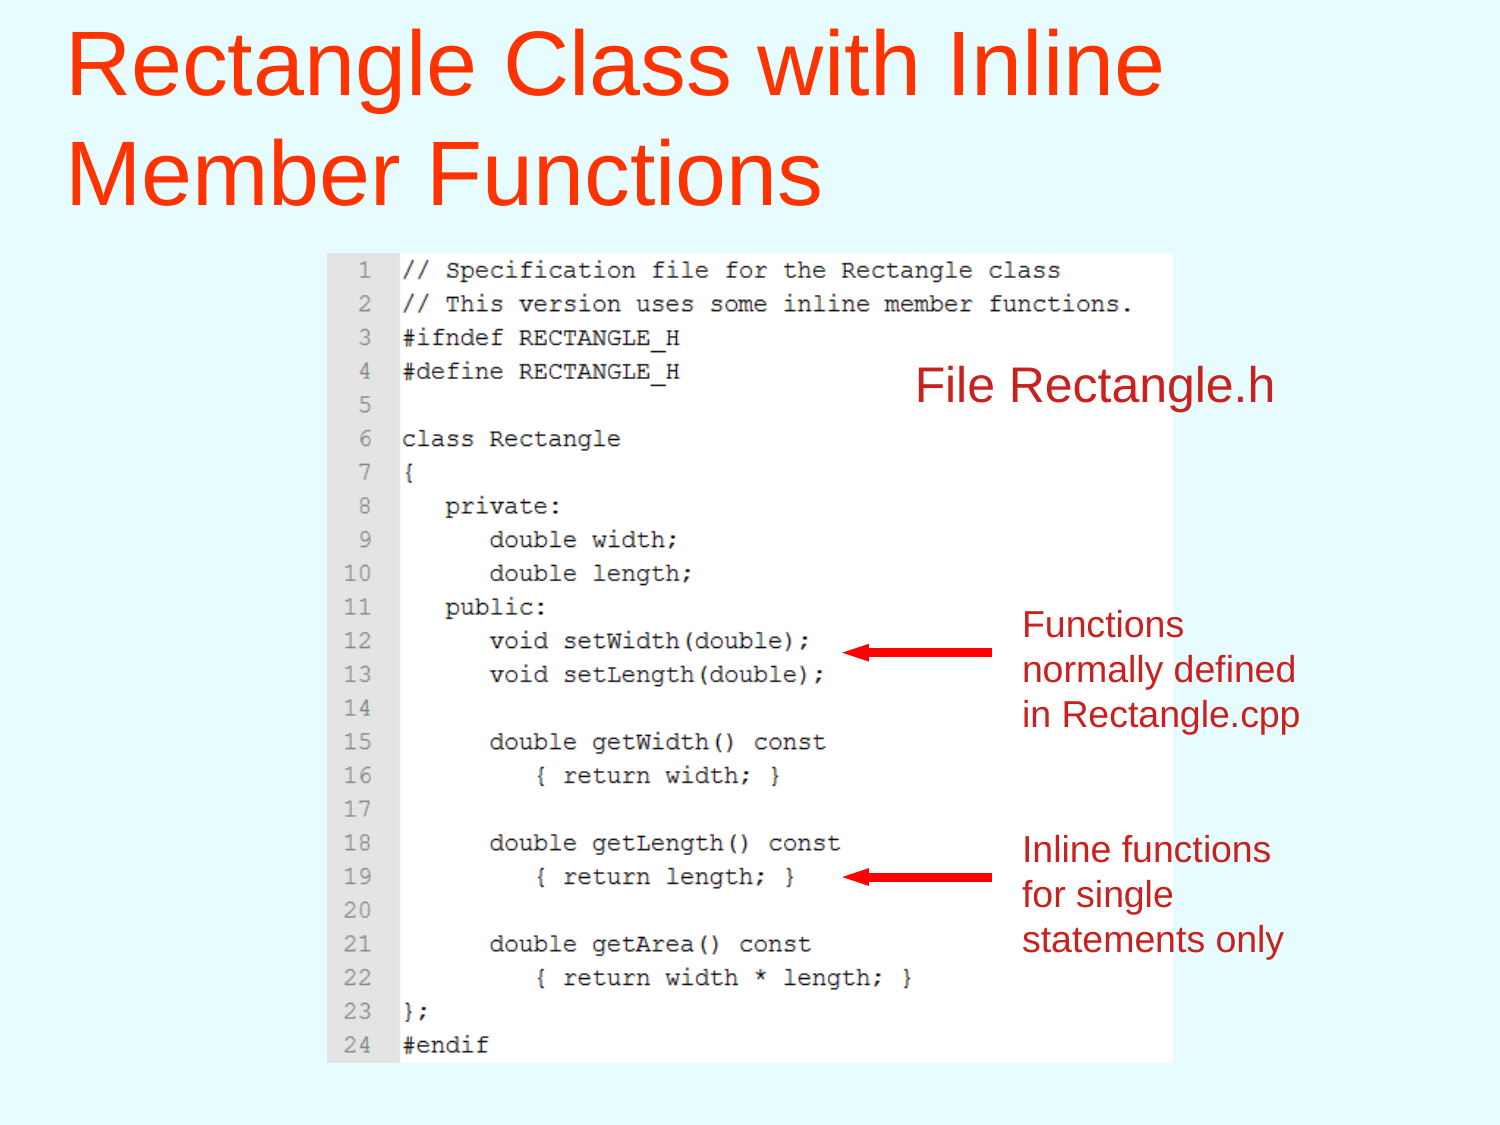

# Rectangle Class with Inline Member Functions
File Rectangle.h
Functions normally defined in Rectangle.cpp
Inline functions for single statements only